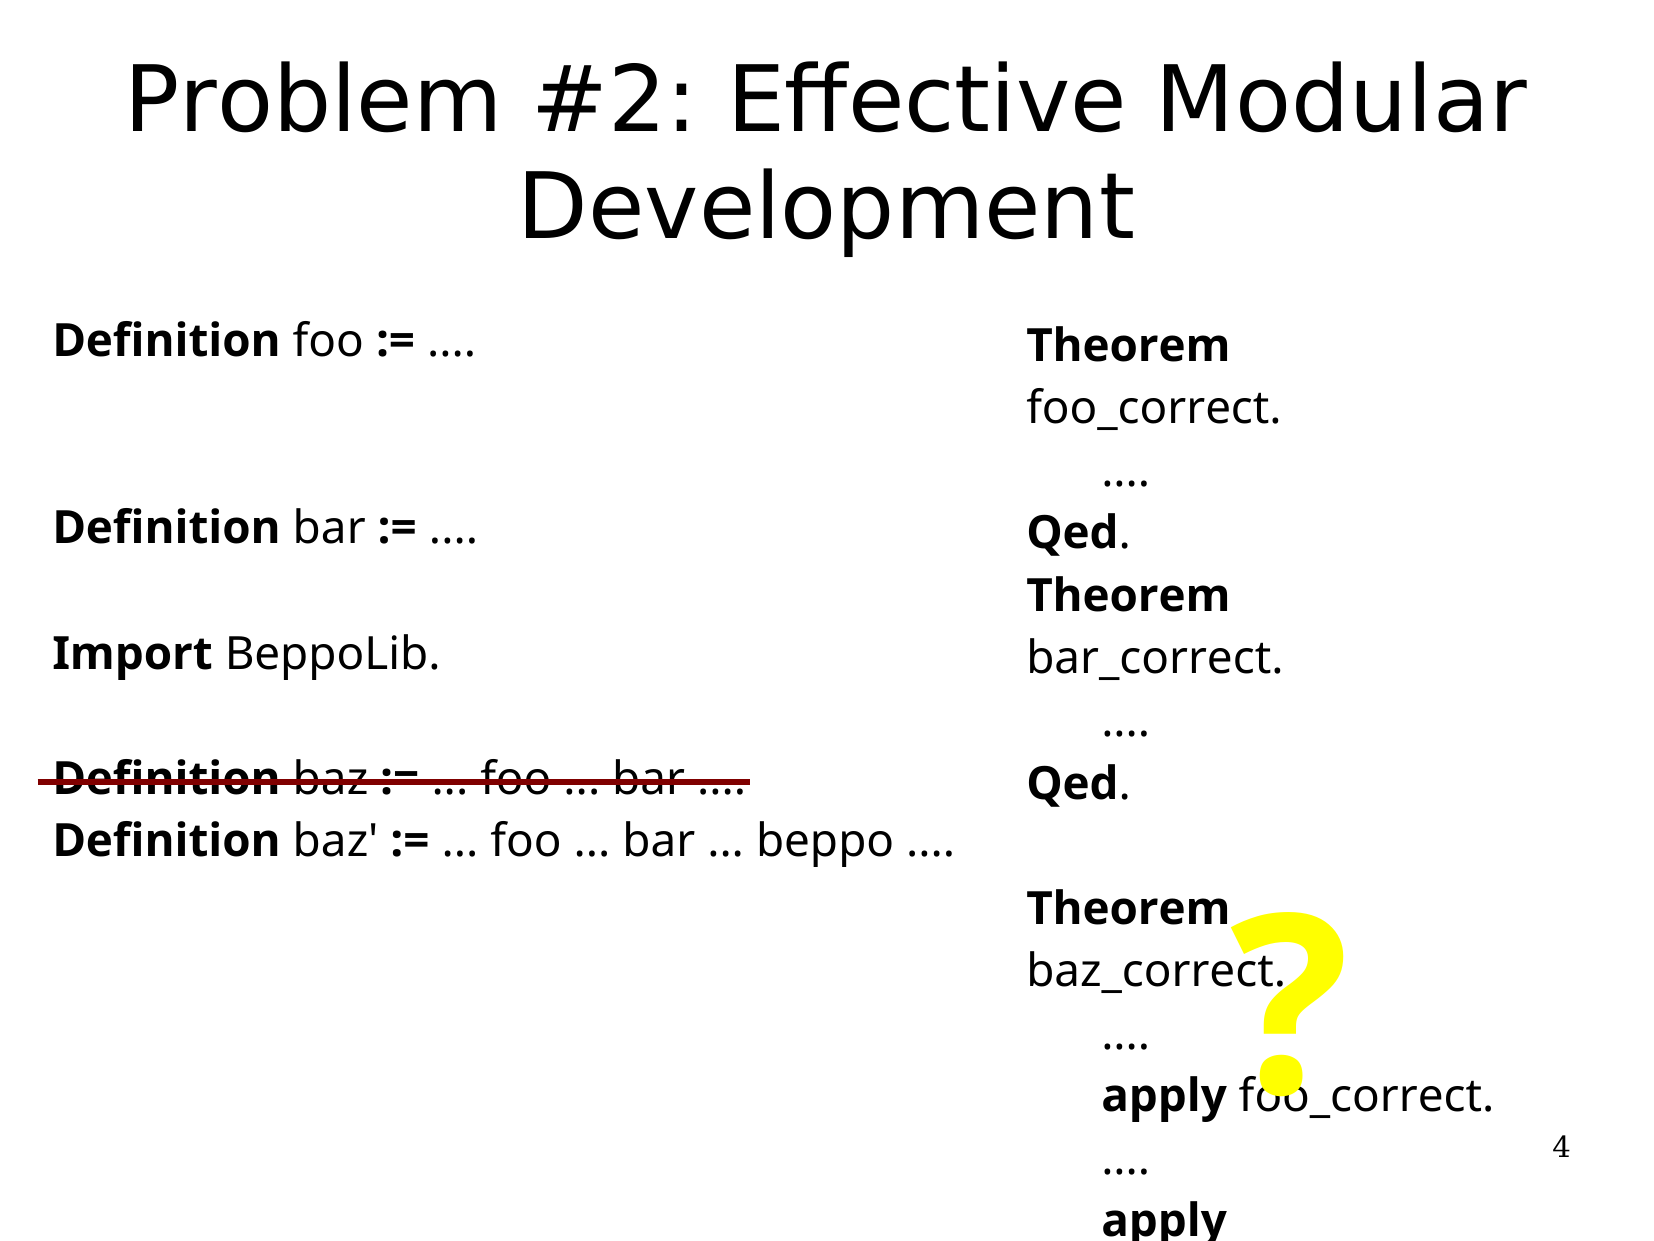

# Problem #2: Effective Modular Development
Definition foo := ....
Definition bar := ....
Import BeppoLib.
Definition baz := ... foo ... bar ....
Definition baz' := ... foo ... bar ... beppo ....
Theorem foo_correct.
	....
Qed.
Theorem bar_correct.
	....
Qed.
Theorem baz_correct.
	....
	apply foo_correct.
	....
	apply bar_correct.
	....
Qed.
?
4